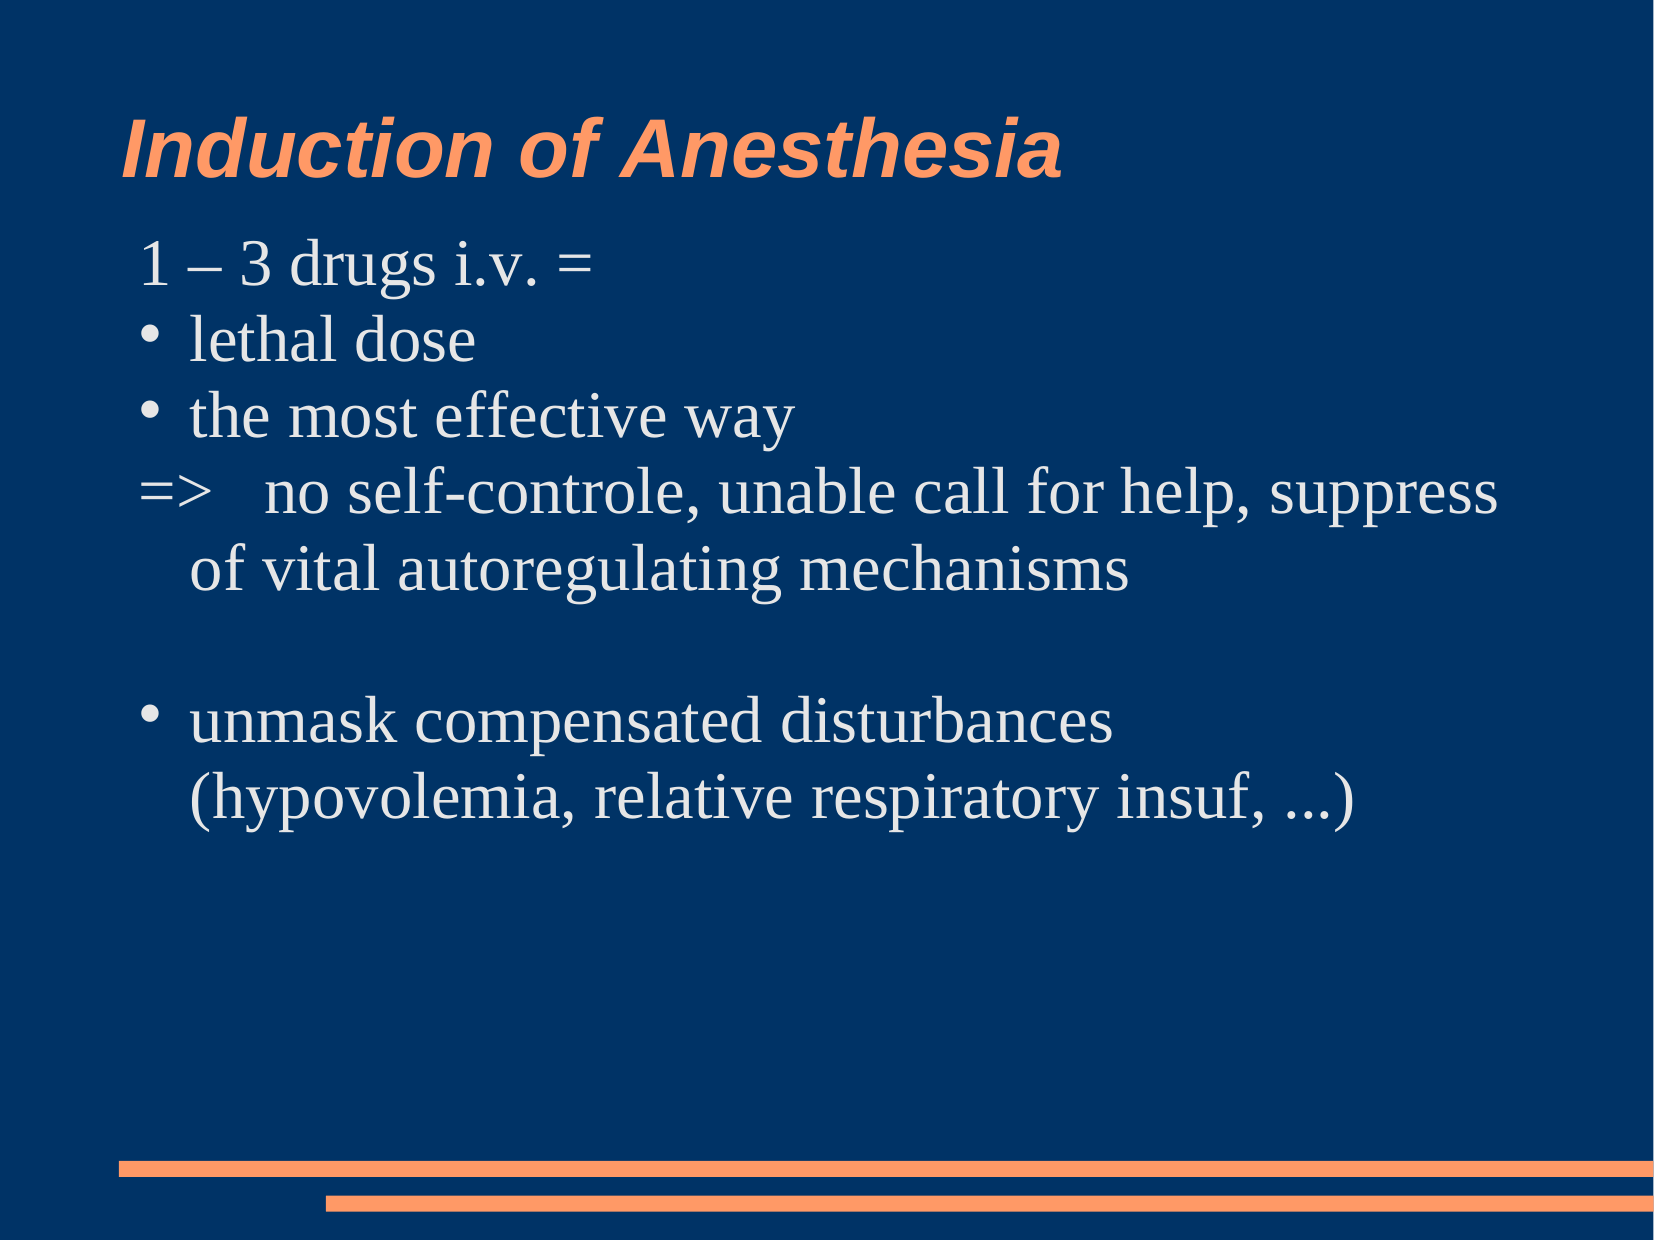

# Induction of Anesthesia
1 – 3 drugs i.v. =
lethal dose
the most effective way
=> no self-controle, unable call for help, suppress of vital autoregulating mechanisms
unmask compensated disturbances
(hypovolemia, relative respiratory insuf, ...)